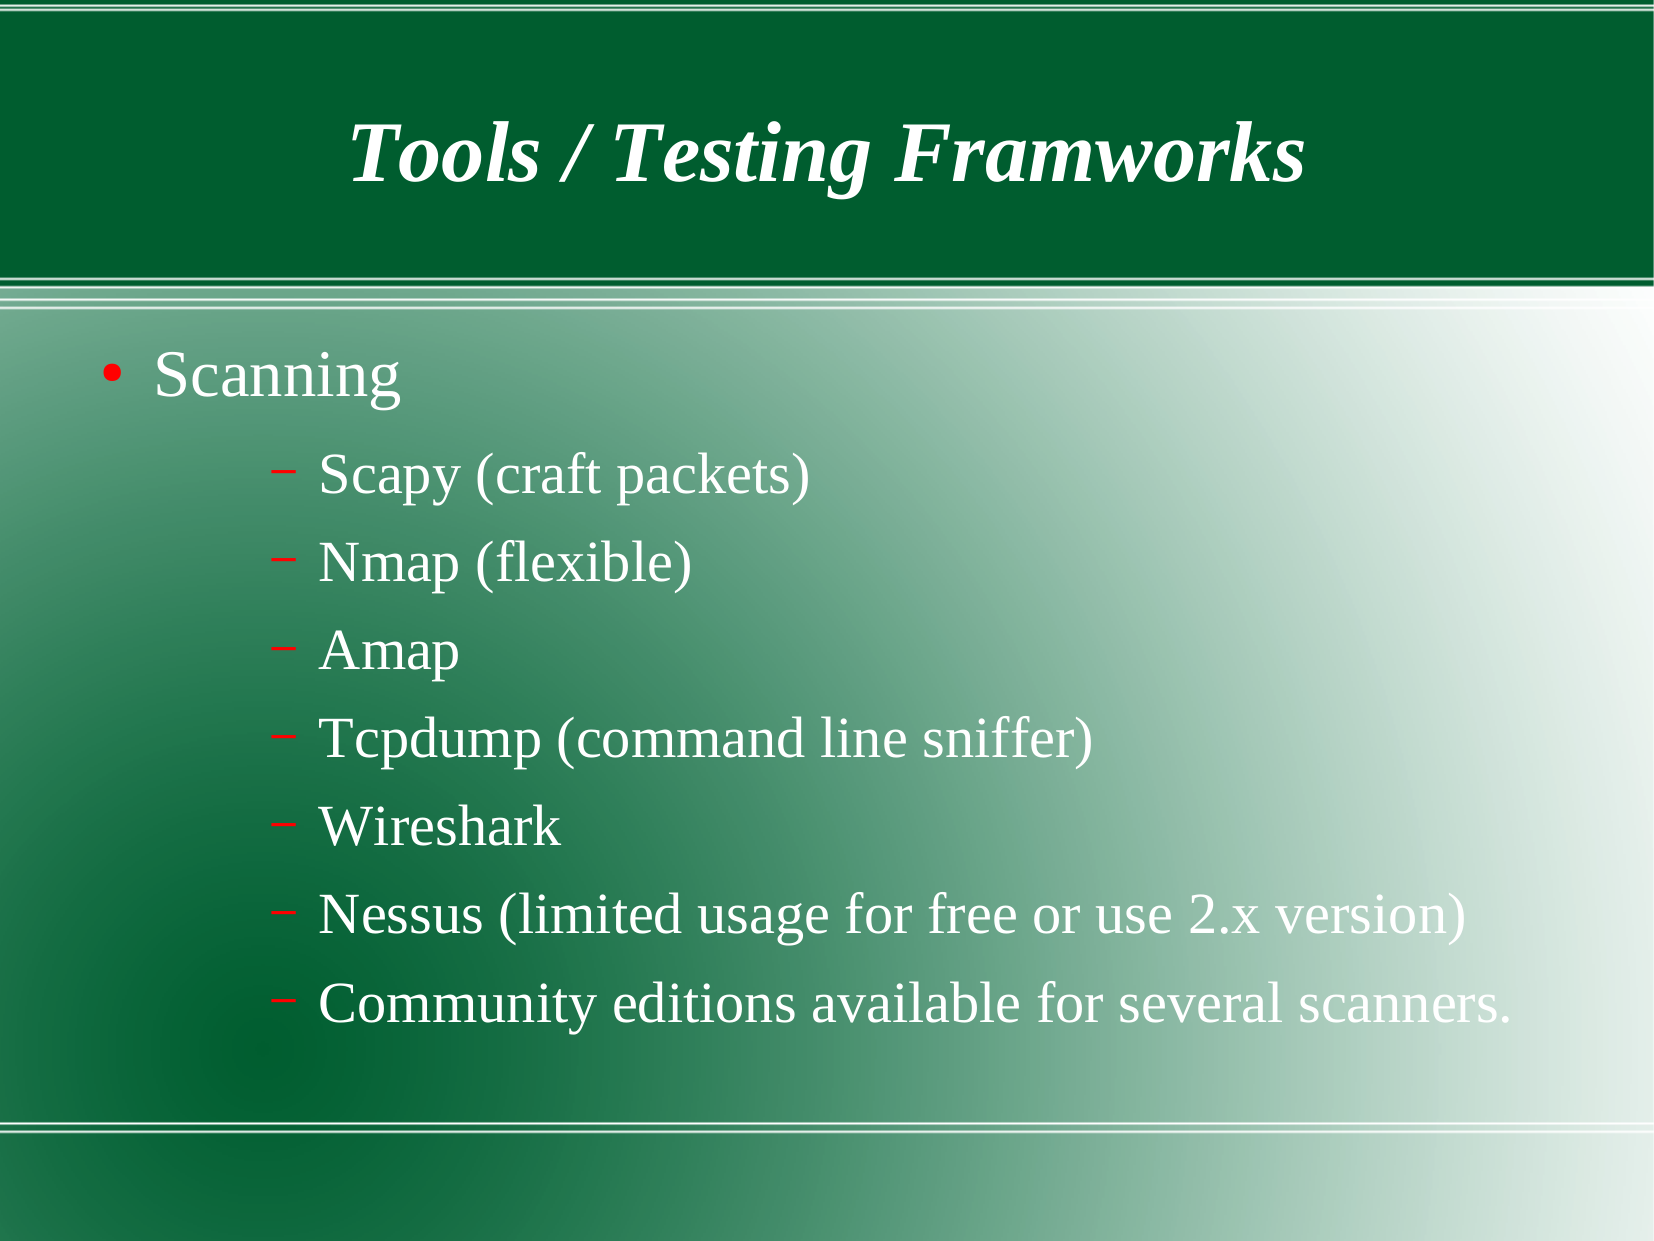

# Tools / Testing Framworks
Scanning
Scapy (craft packets)
Nmap (flexible)
Amap
Tcpdump (command line sniffer)
Wireshark
Nessus (limited usage for free or use 2.x version)
Community editions available for several scanners.